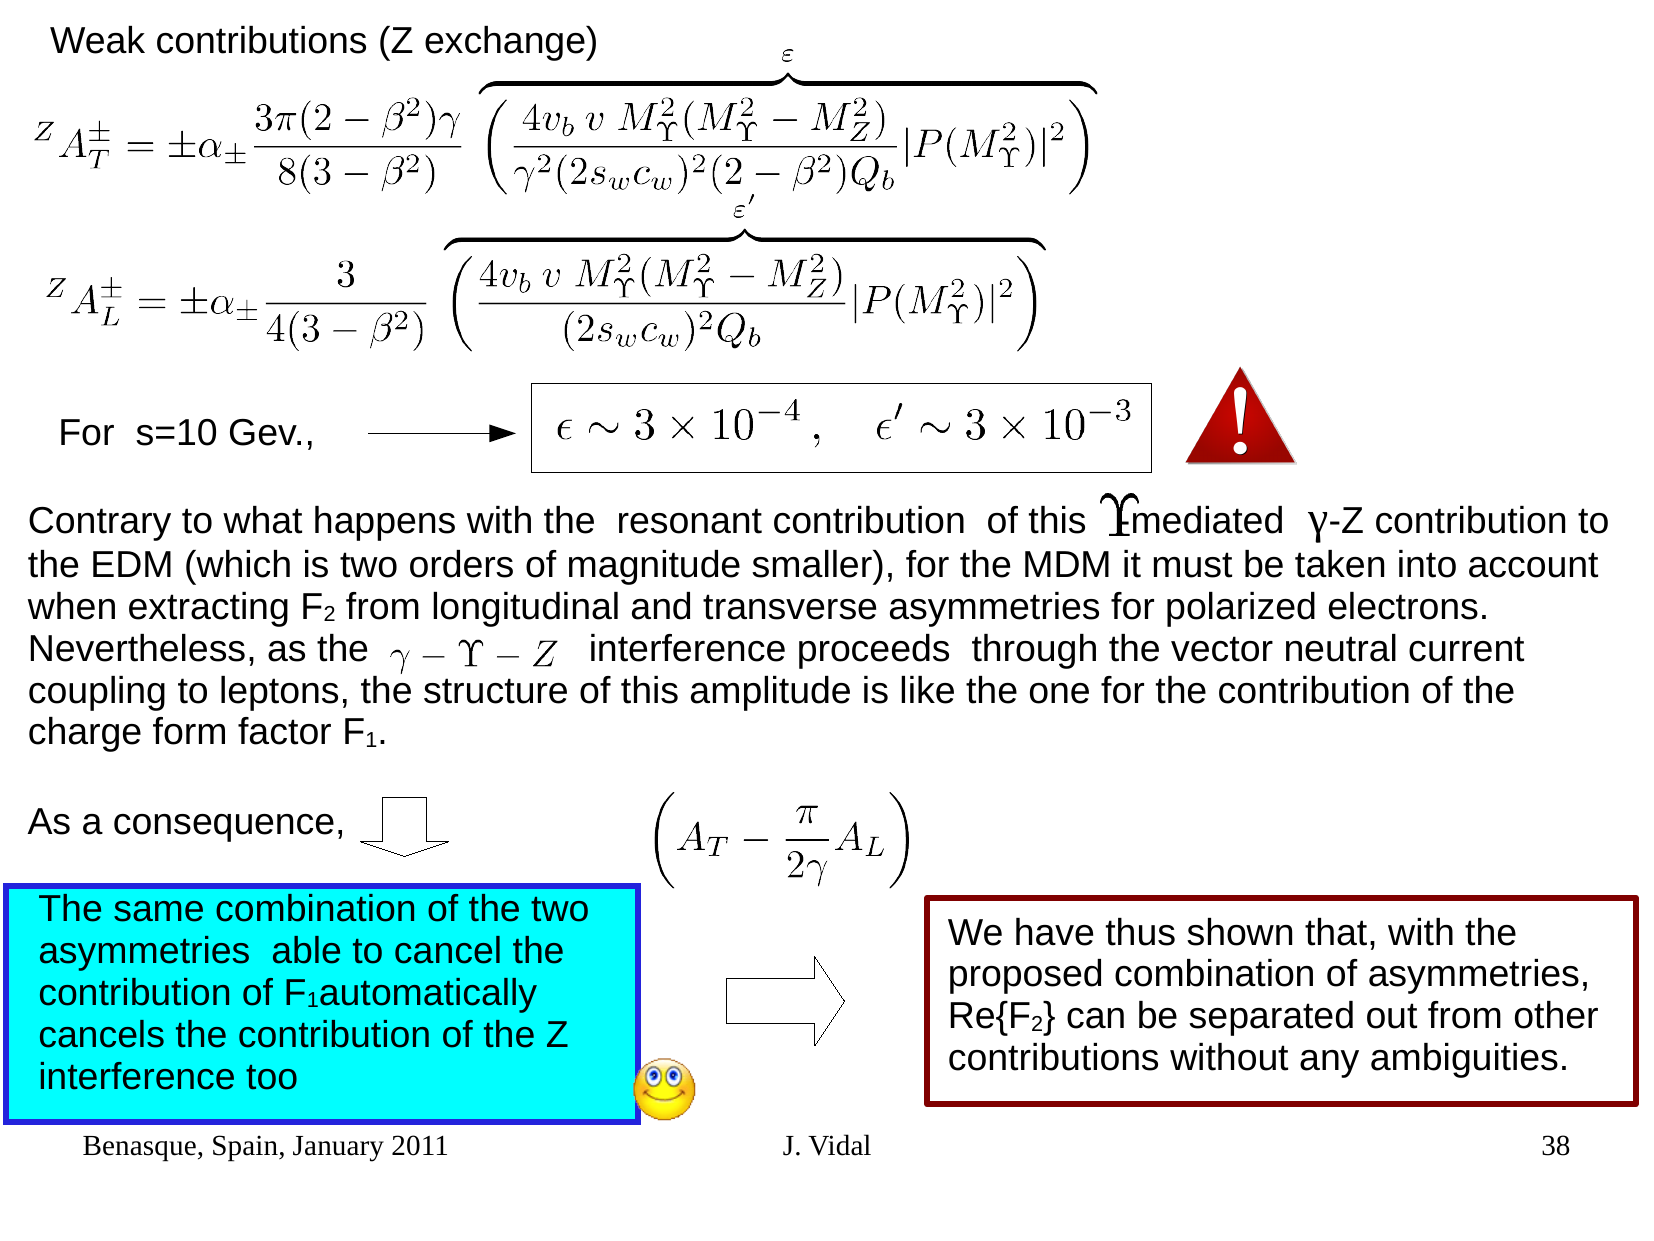

Weak contributions (Z exchange)
For s=10 Gev.,
Contrary to what happens with the resonant contribution of this -mediated γ-Z contribution to the EDM (which is two orders of magnitude smaller), for the MDM it must be taken into account when extracting F2 from longitudinal and transverse asymmetries for polarized electrons. Nevertheless, as the interference proceeds through the vector neutral current coupling to leptons, the structure of this amplitude is like the one for the contribution of the charge form factor F1.
As a consequence,
The same combination of the two
asymmetries able to cancel the contribution of F1automatically cancels the contribution of the Z interference too
We have thus shown that, with the proposed combination of asymmetries, Re{F2} can be separated out from other
contributions without any ambiguities.
Benasque, Spain, January 2011
J. Vidal
38